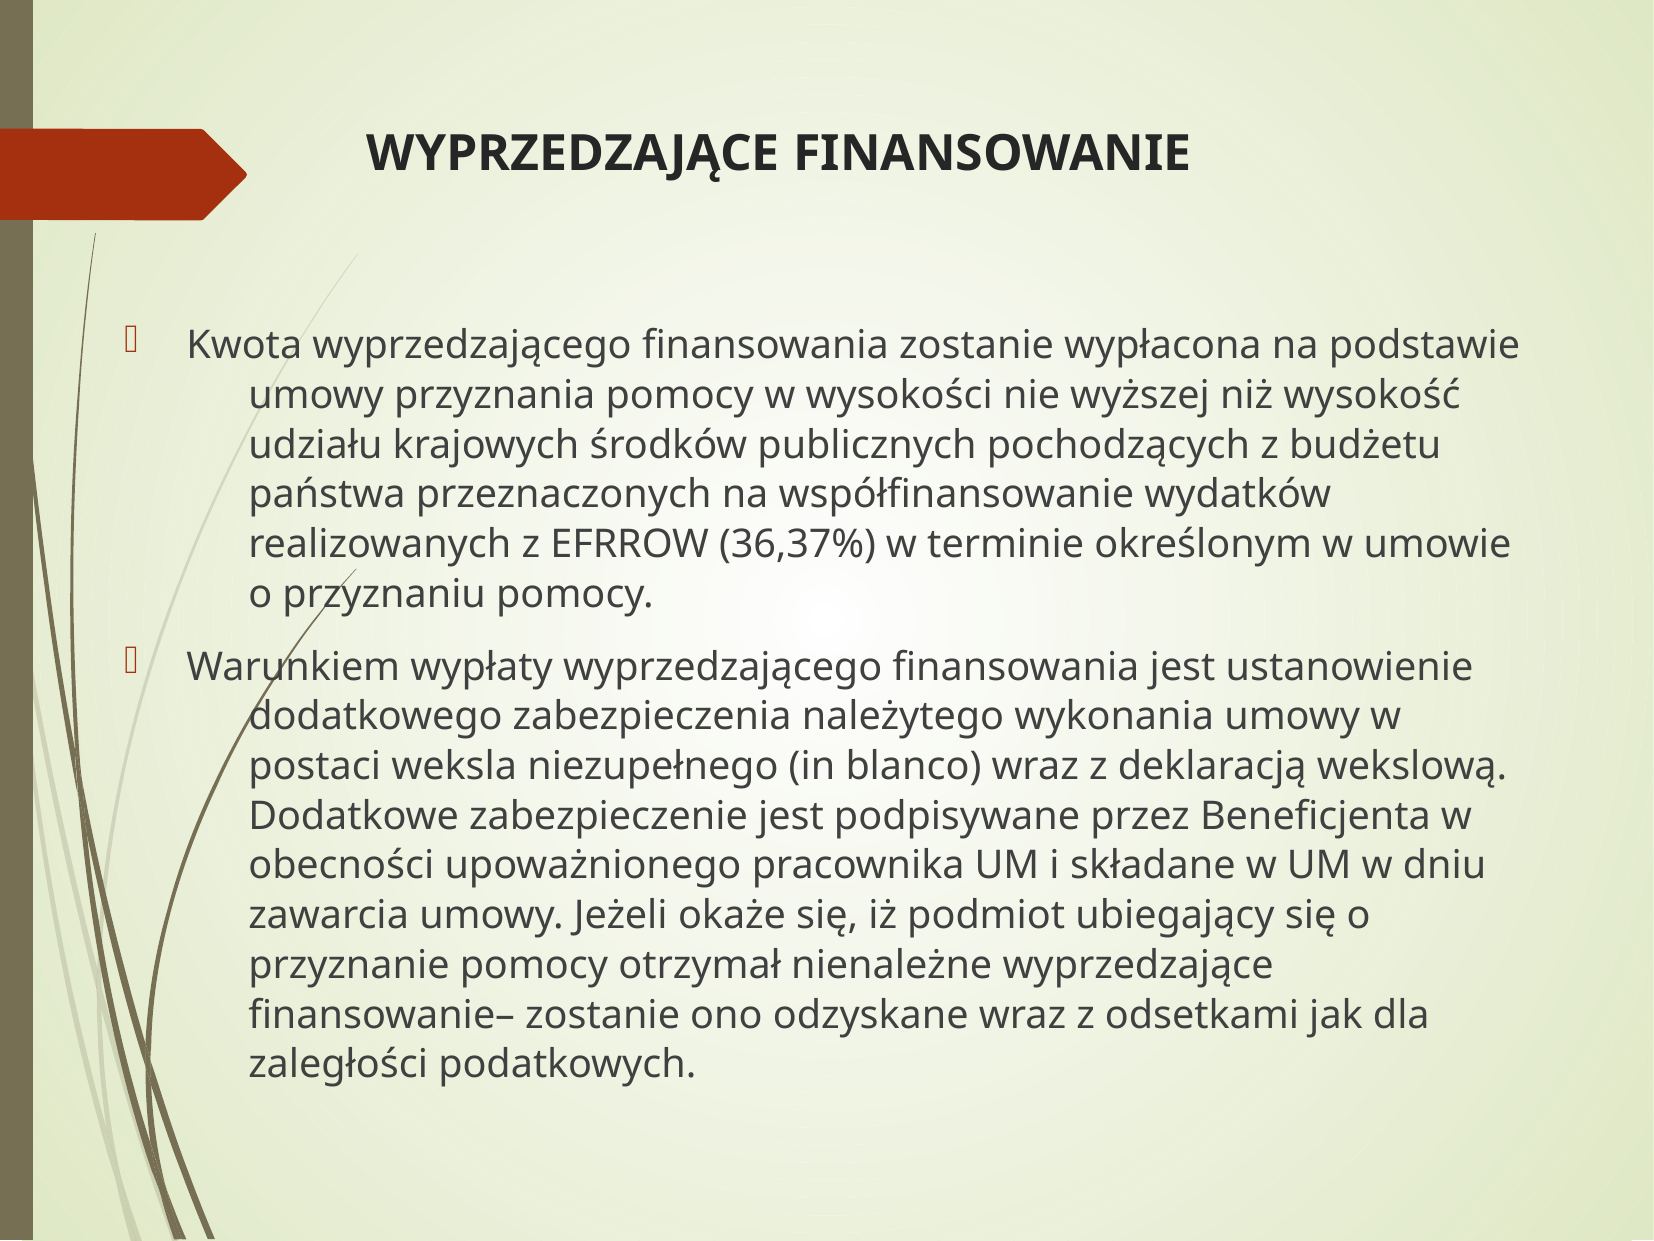

# WYPRZEDZAJĄCE FINANSOWANIE
Kwota wyprzedzającego finansowania zostanie wypłacona na podstawie umowy przyznania pomocy w wysokości nie wyższej niż wysokość udziału krajowych środków publicznych pochodzących z budżetu państwa przeznaczonych na współfinansowanie wydatków realizowanych z EFRROW (36,37%) w terminie określonym w umowie o przyznaniu pomocy.
Warunkiem wypłaty wyprzedzającego finansowania jest ustanowienie dodatkowego zabezpieczenia należytego wykonania umowy w postaci weksla niezupełnego (in blanco) wraz z deklaracją wekslową. Dodatkowe zabezpieczenie jest podpisywane przez Beneficjenta w obecności upoważnionego pracownika UM i składane w UM w dniu zawarcia umowy. Jeżeli okaże się, iż podmiot ubiegający się o przyznanie pomocy otrzymał nienależne wyprzedzające finansowanie– zostanie ono odzyskane wraz z odsetkami jak dla zaległości podatkowych.